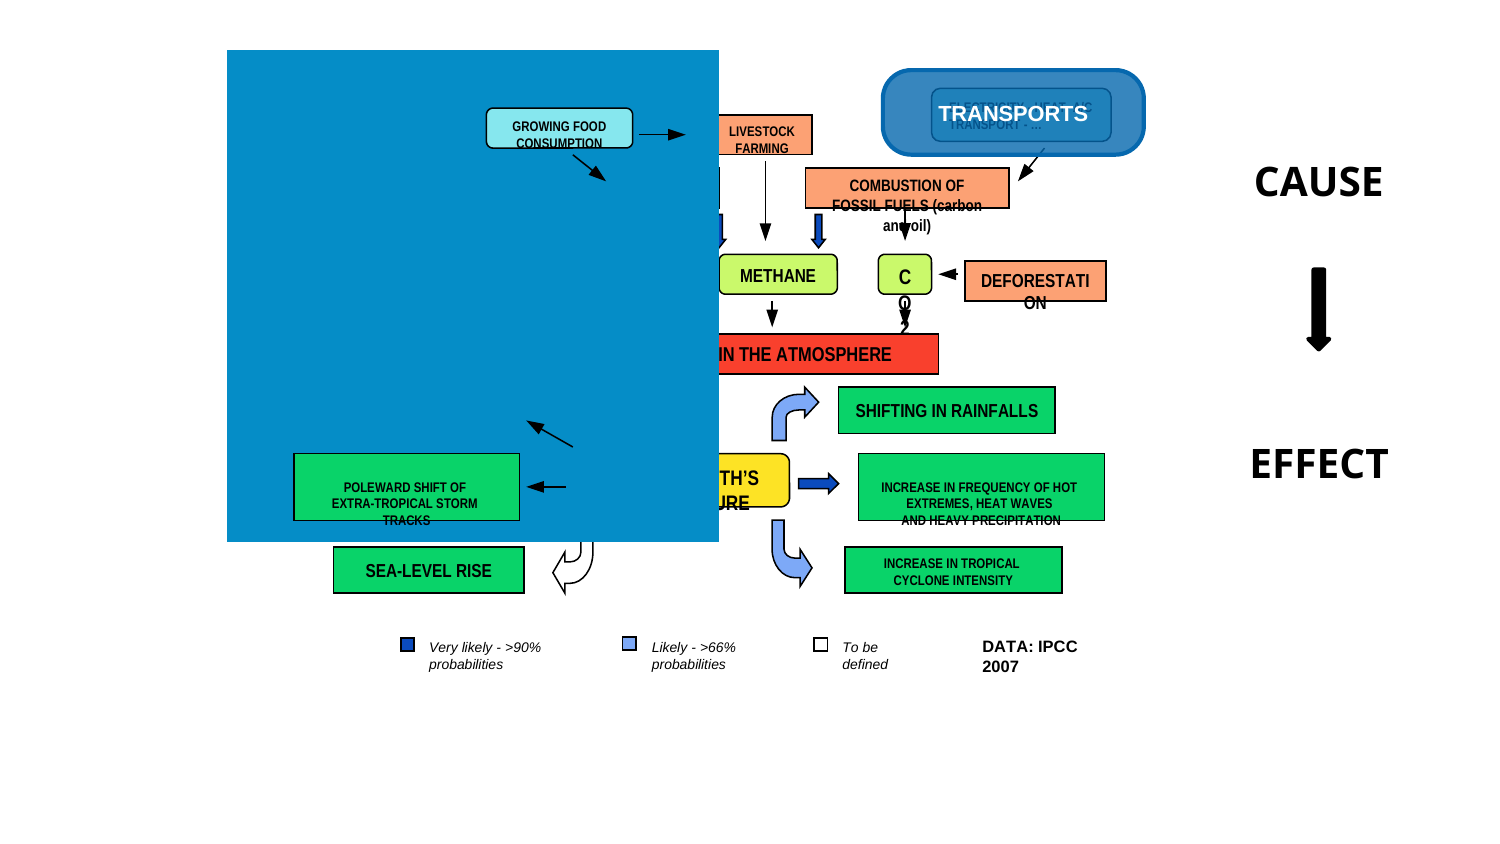

| |
| --- |
Anthropogenic climate change
#
TRANSPORTS
ELECTRICITY - HEAT- A/C
TRANSPORT - …
GROWING FOOD
CONSUMPTION
LIVESTOCK
FARMING
CAUSE
AGRICULTURE
COMBUSTION OF
FOSSIL FUELS (carbon and oil)
PROPELLENTS
IN SPRAY CANS
CHLOROFLUOROCARBONS
NITROUS
OXIDE
METHANE
CO2
DEFORESTATION
OVER-ACCUMULATION OF GHG IN THE ATMOSPHERE
DECREASES IN SNOW
AND ICE EXTENT
SHIFTING IN RAINFALLS
EFFECT
POLEWARD SHIFT OF
EXTRA-TROPICAL STORM
TRACKS
RISE OF EARTH’S
TEMPERATURE
INCREASE IN FREQUENCY OF HOT
EXTREMES, HEAT WAVES
AND HEAVY PRECIPITATION
SEA-LEVEL RISE
INCREASE IN TROPICAL
CYCLONE INTENSITY
DATA: IPCC 2007
Very likely - >90% probabilities
Likely - >66% probabilities
To be defined